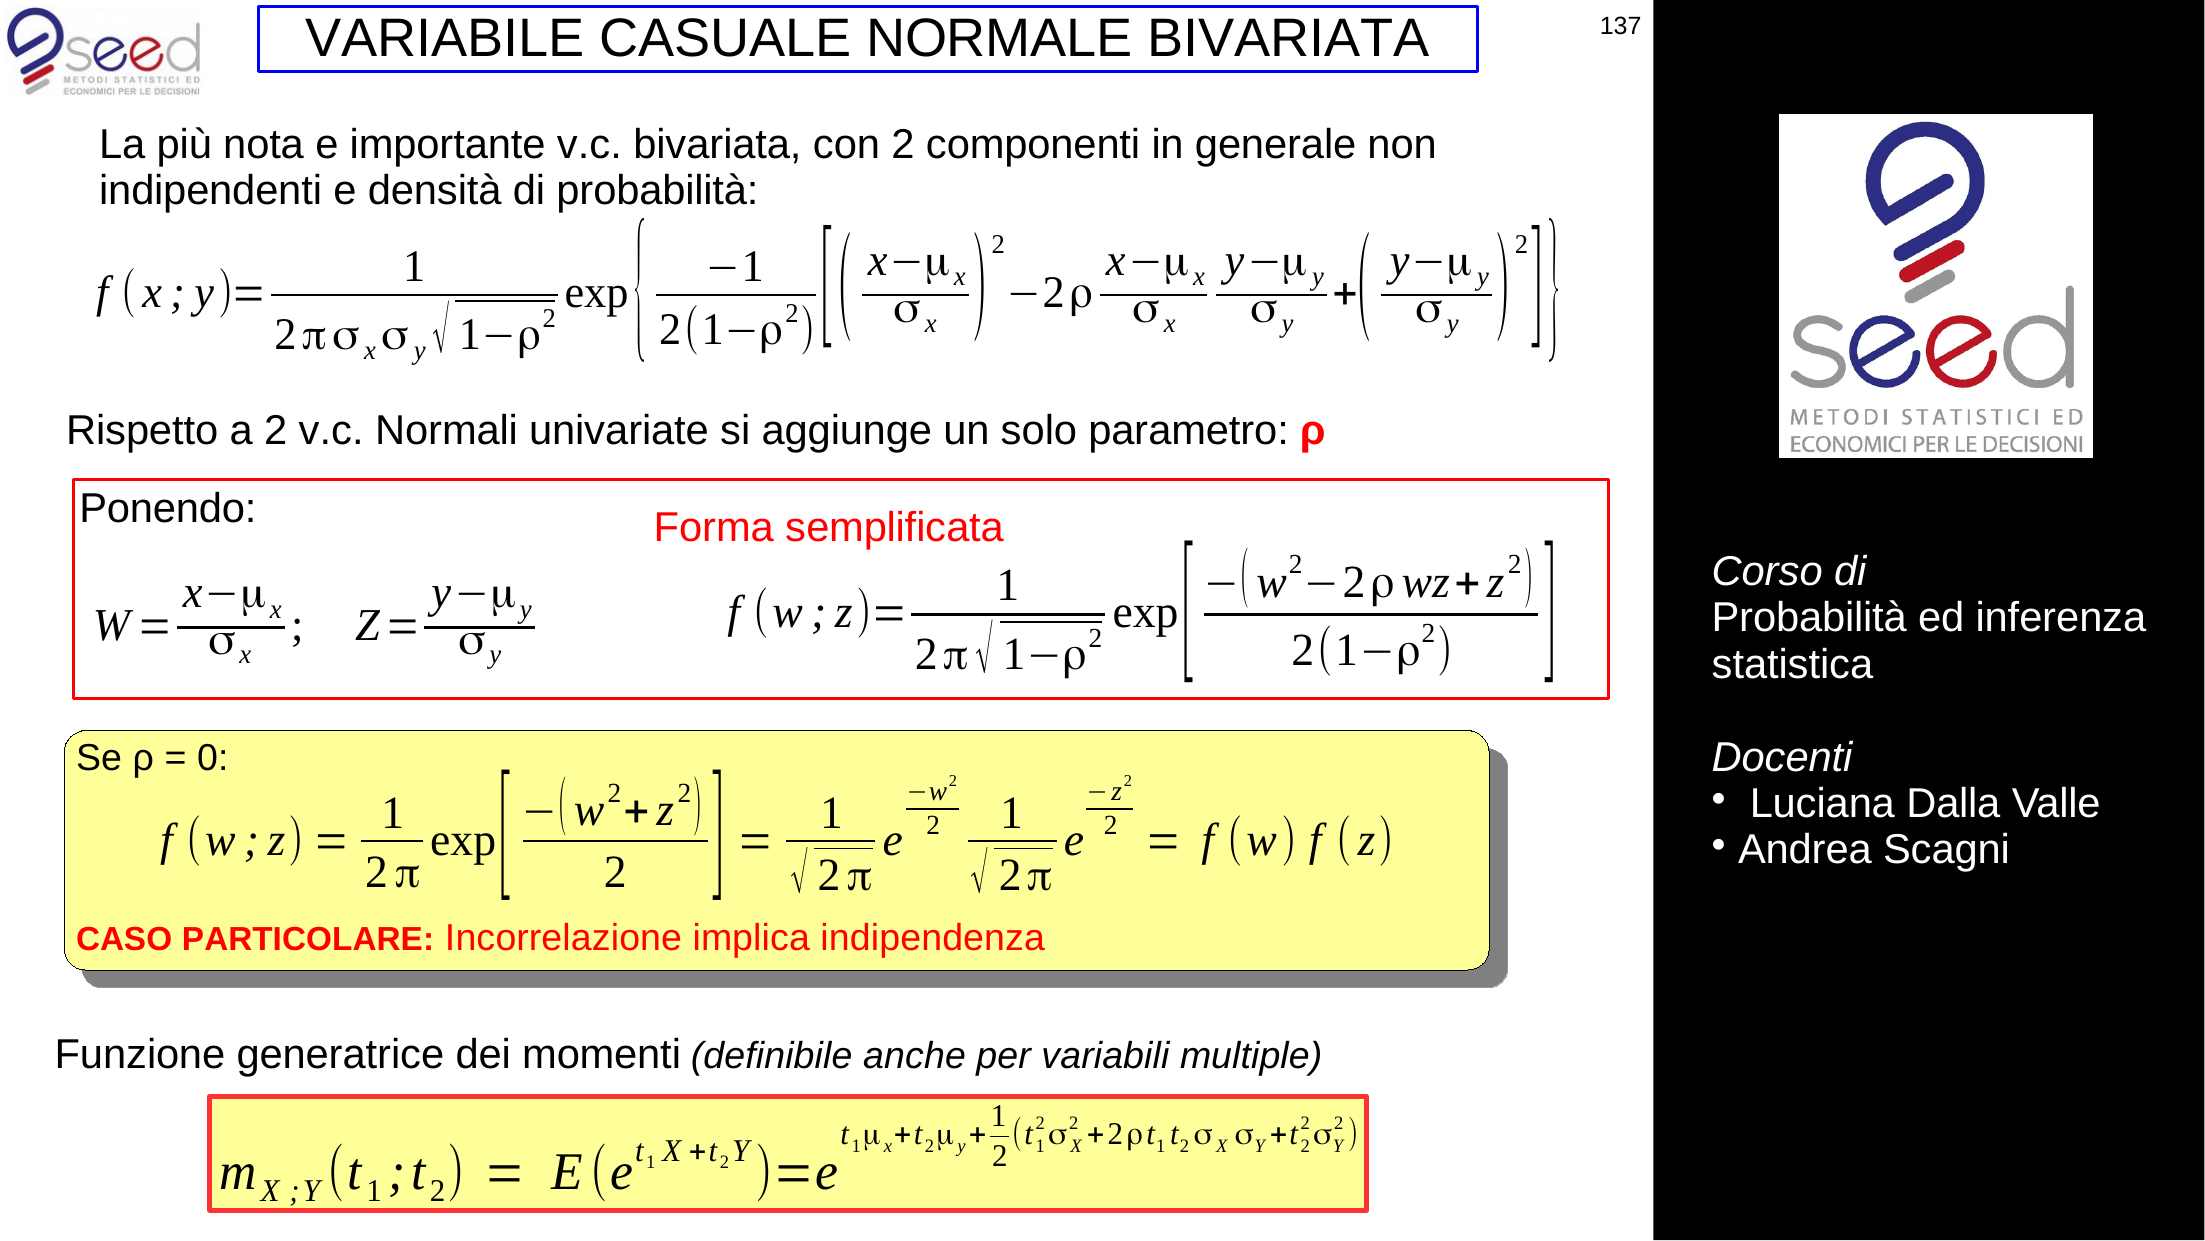

VARIABILE CASUALE NORMALE BIVARIATA
La più nota e importante v.c. bivariata, con 2 componenti in generale non indipendenti e densità di probabilità:
Rispetto a 2 v.c. Normali univariate si aggiunge un solo parametro: ρ
Ponendo:
Forma semplificata
Se ρ = 0:
CASO PARTICOLARE: Incorrelazione implica indipendenza
Funzione generatrice dei momenti (definibile anche per variabili multiple)